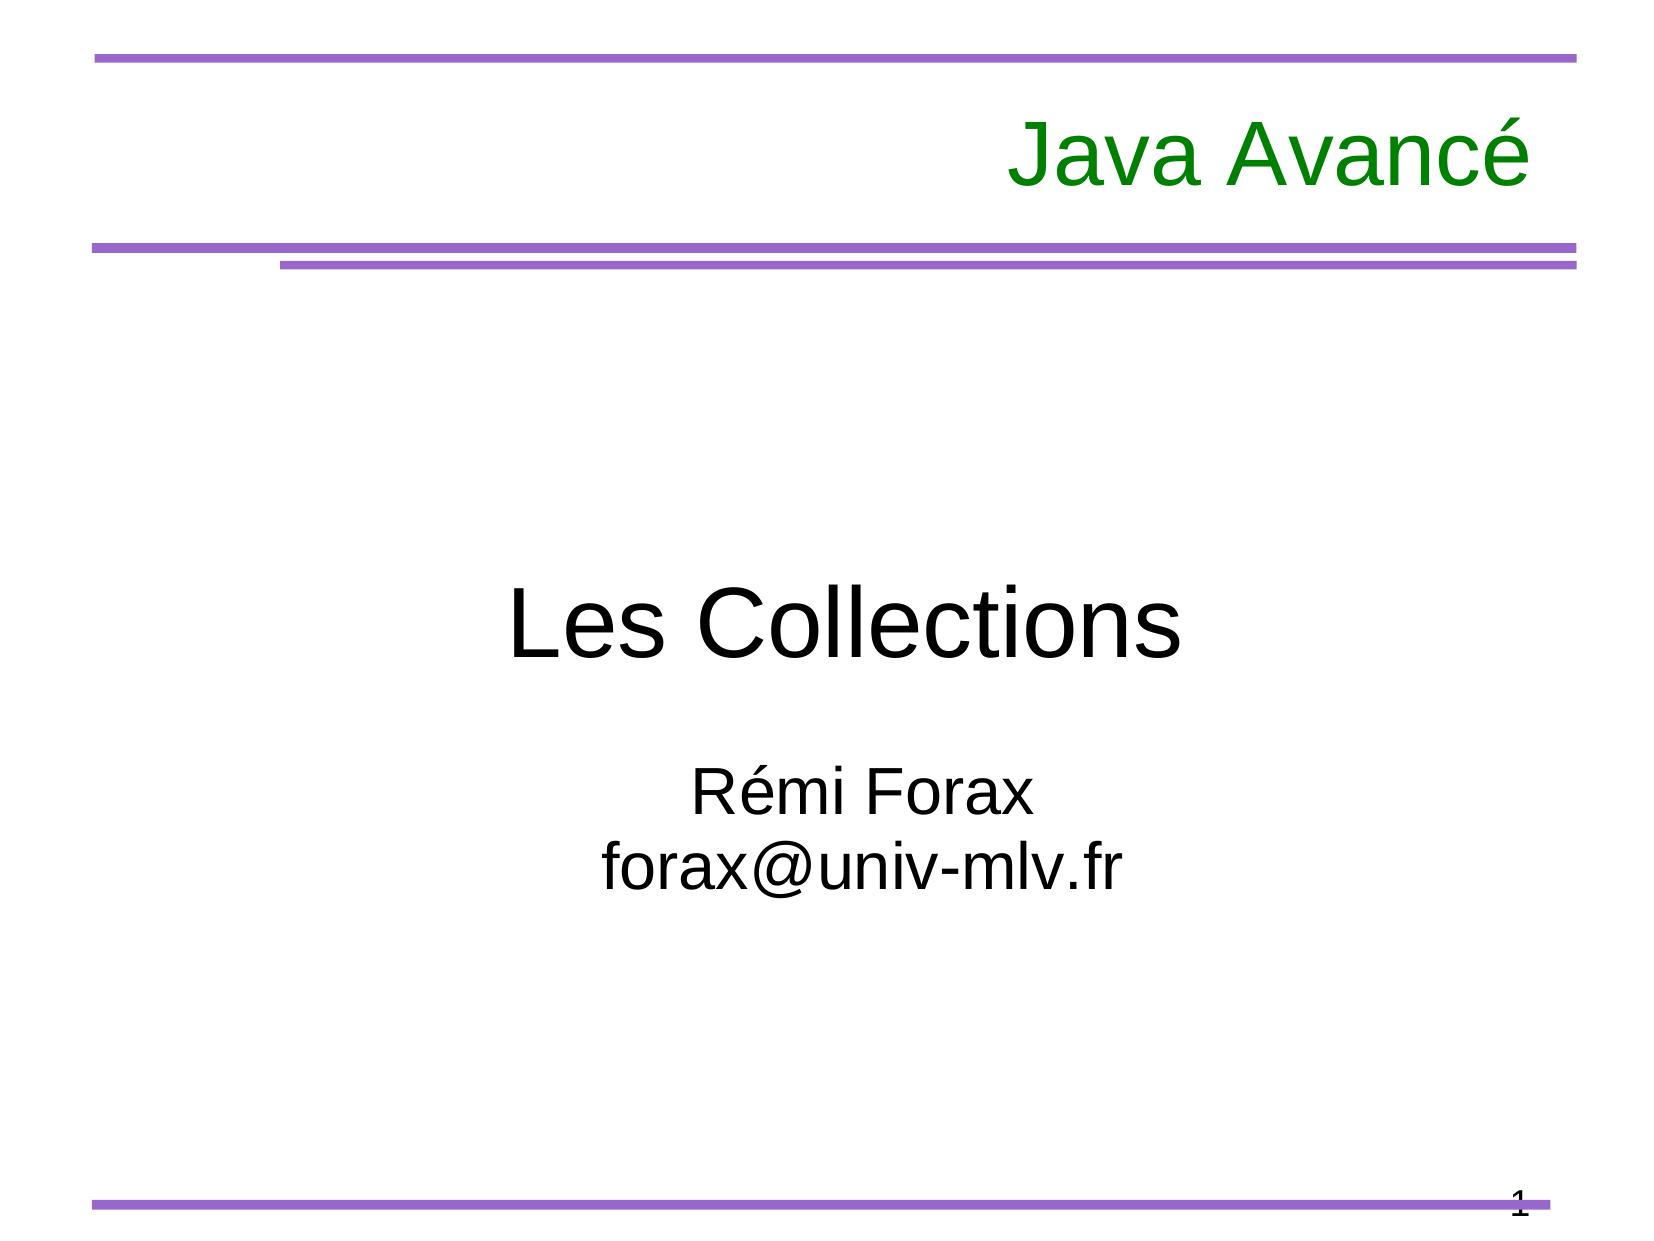

# Java Avancé
Les Collections
Rémi Forax
forax@univ-mlv.fr